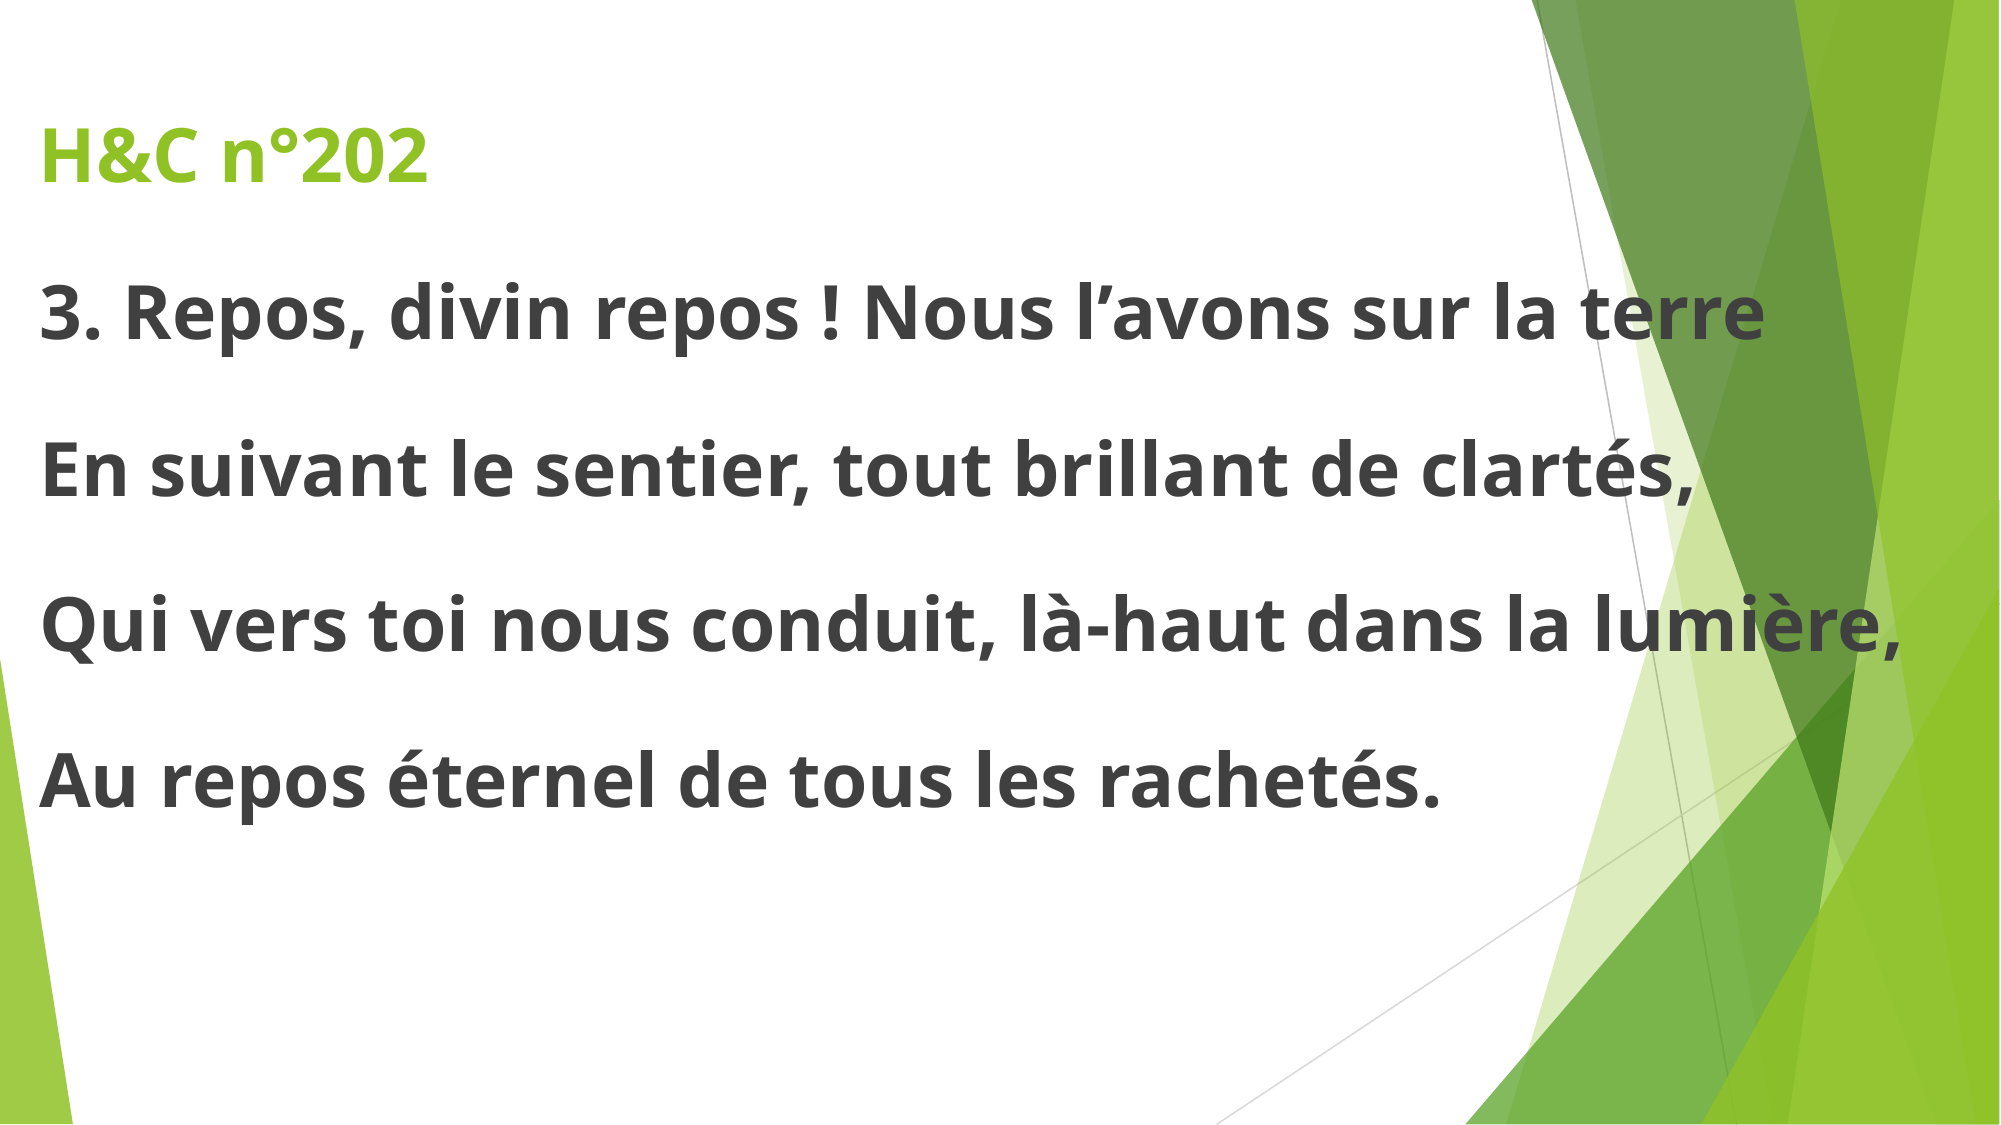

H&C n°202
3. Repos, divin repos ! Nous l’avons sur la terre
En suivant le sentier, tout brillant de clartés,
Qui vers toi nous conduit, là-haut dans la lumière,
Au repos éternel de tous les rachetés.